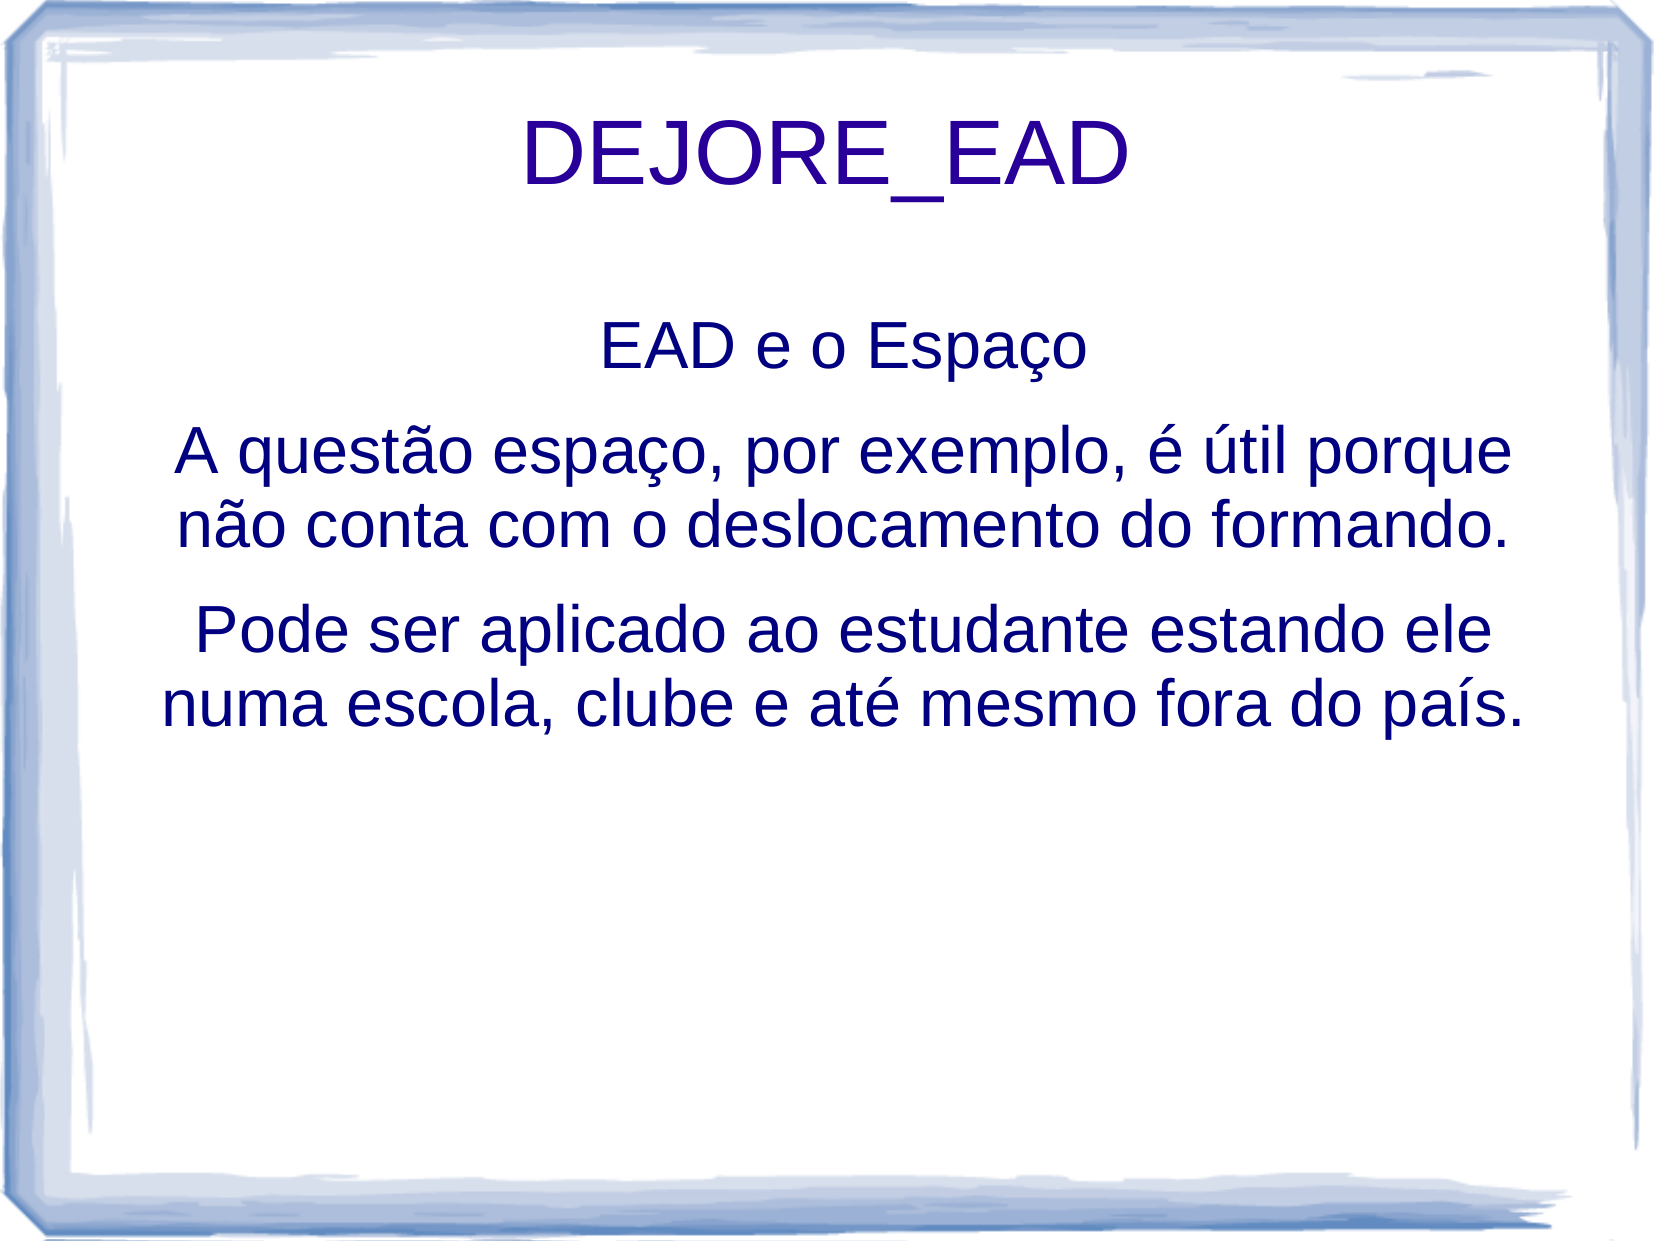

# DEJORE_EAD
EAD e o Espaço
A questão espaço, por exemplo, é útil porque não conta com o deslocamento do formando.
Pode ser aplicado ao estudante estando ele numa escola, clube e até mesmo fora do país.